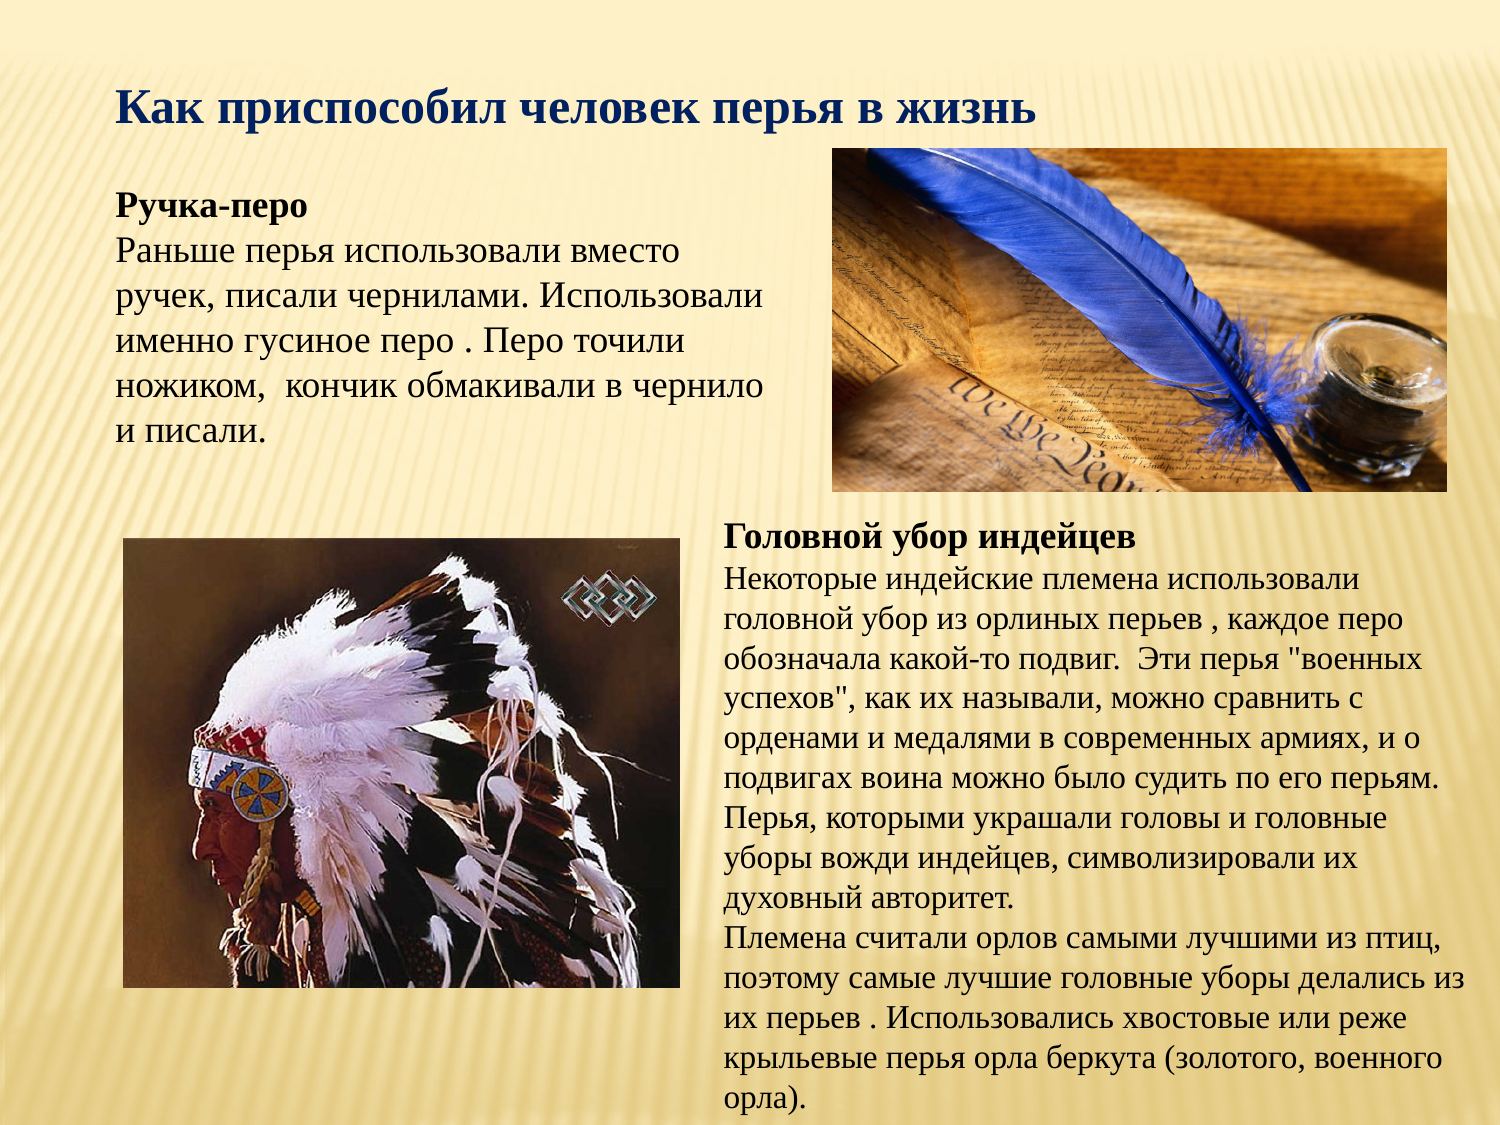

Как приспособил человек перья в жизнь
Ручка-перо
Раньше перья использовали вместо ручек, писали чернилами. Использовали именно гусиное перо . Перо точили ножиком, кончик обмакивали в чернило и писали.
Головной убор индейцев
Некоторые индейские племена использовали головной убор из орлиных перьев , каждое перо обозначала какой-то подвиг. Эти перья "военных успехов", как их называли, можно сравнить с орденами и медалями в современных армиях, и о подвигах воина можно было судить по его перьям.
Перья, которыми украшали головы и головные уборы вожди индейцев, символизировали их духовный авторитет.
Племена считали орлов самыми лучшими из птиц, поэтому самые лучшие головные уборы делались из их перьев . Использовались хвостовые или реже крыльевые перья орла беркута (золотого, военного орла).